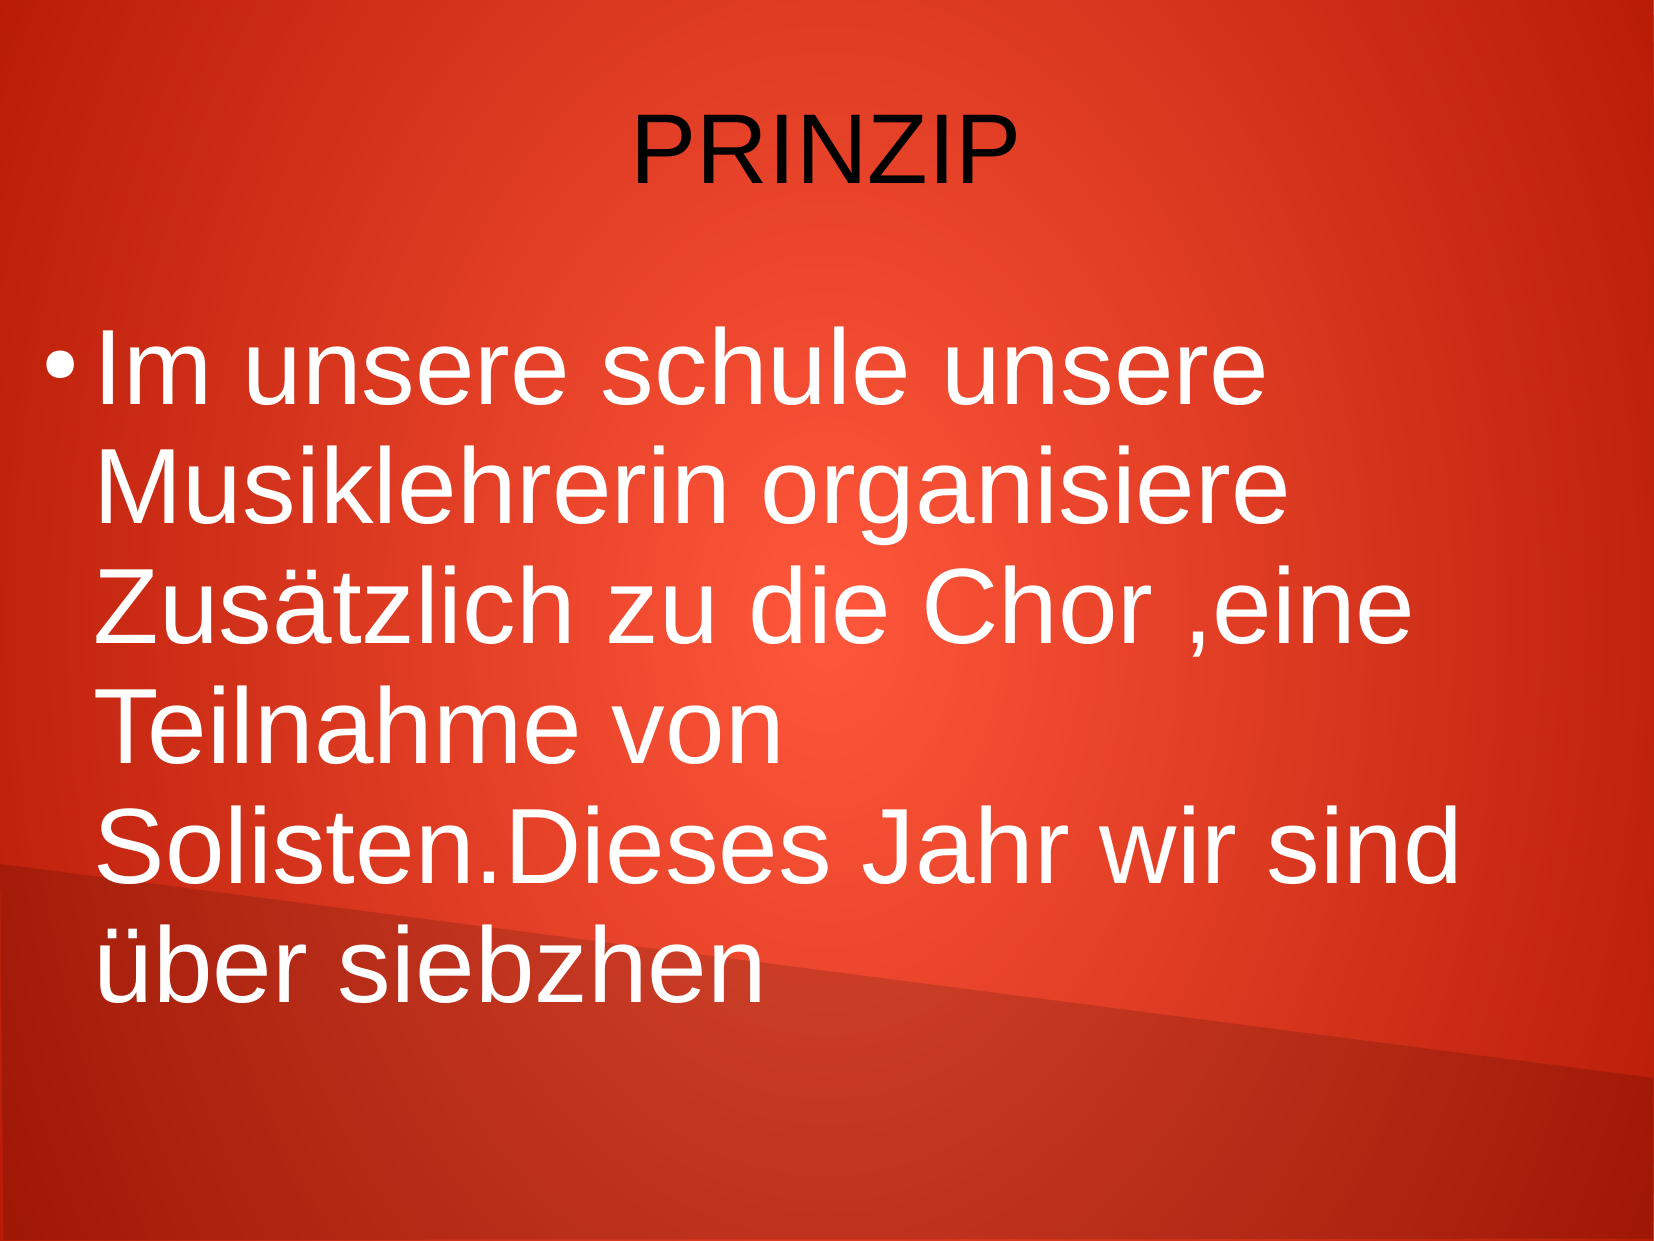

# PRINZIP
Im unsere schule unsere Musiklehrerin organisiere Zusätzlich zu die Chor ,eine Teilnahme von Solisten.Dieses Jahr wir sind über siebzhen